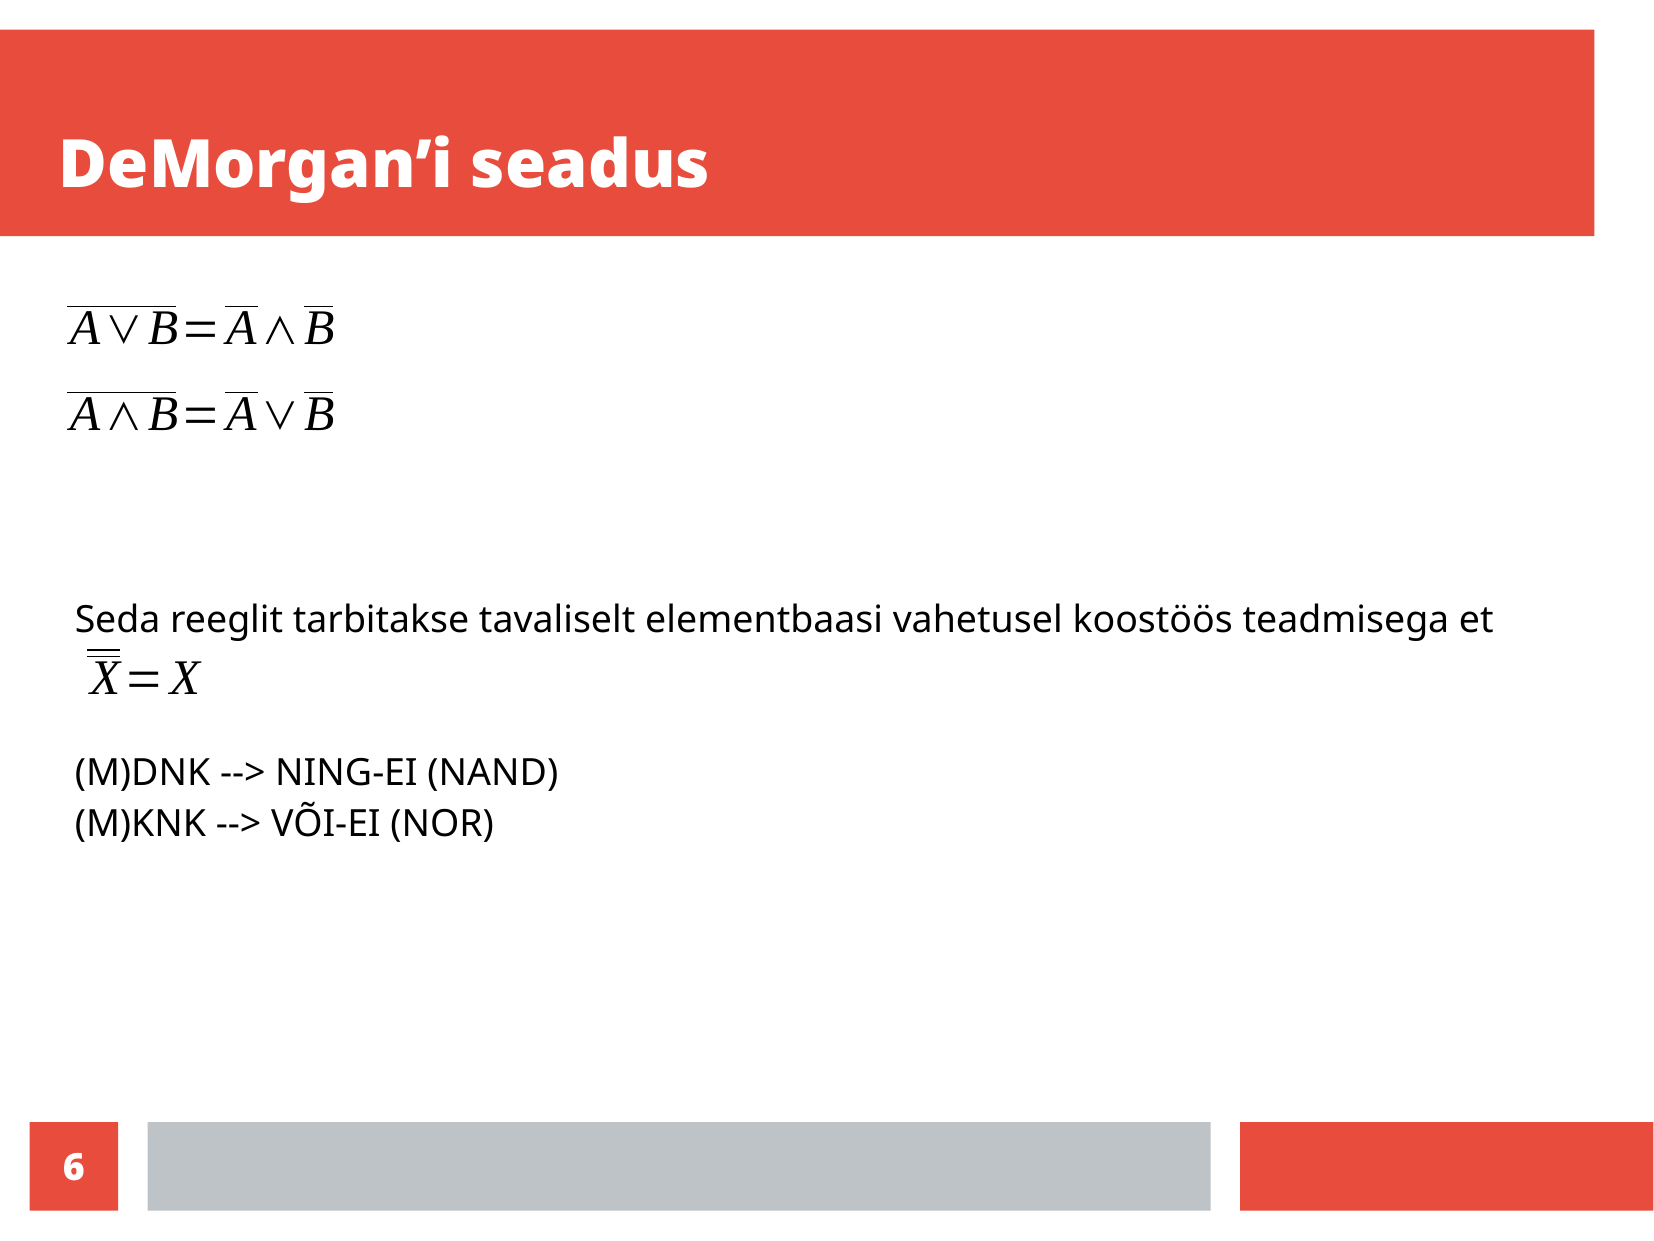

# DeMorgan’i seadus
Seda reeglit tarbitakse tavaliselt elementbaasi vahetusel koostöös teadmisega et
(M)DNK --> NING-EI (NAND)
(M)KNK --> VÕI-EI (NOR)
6